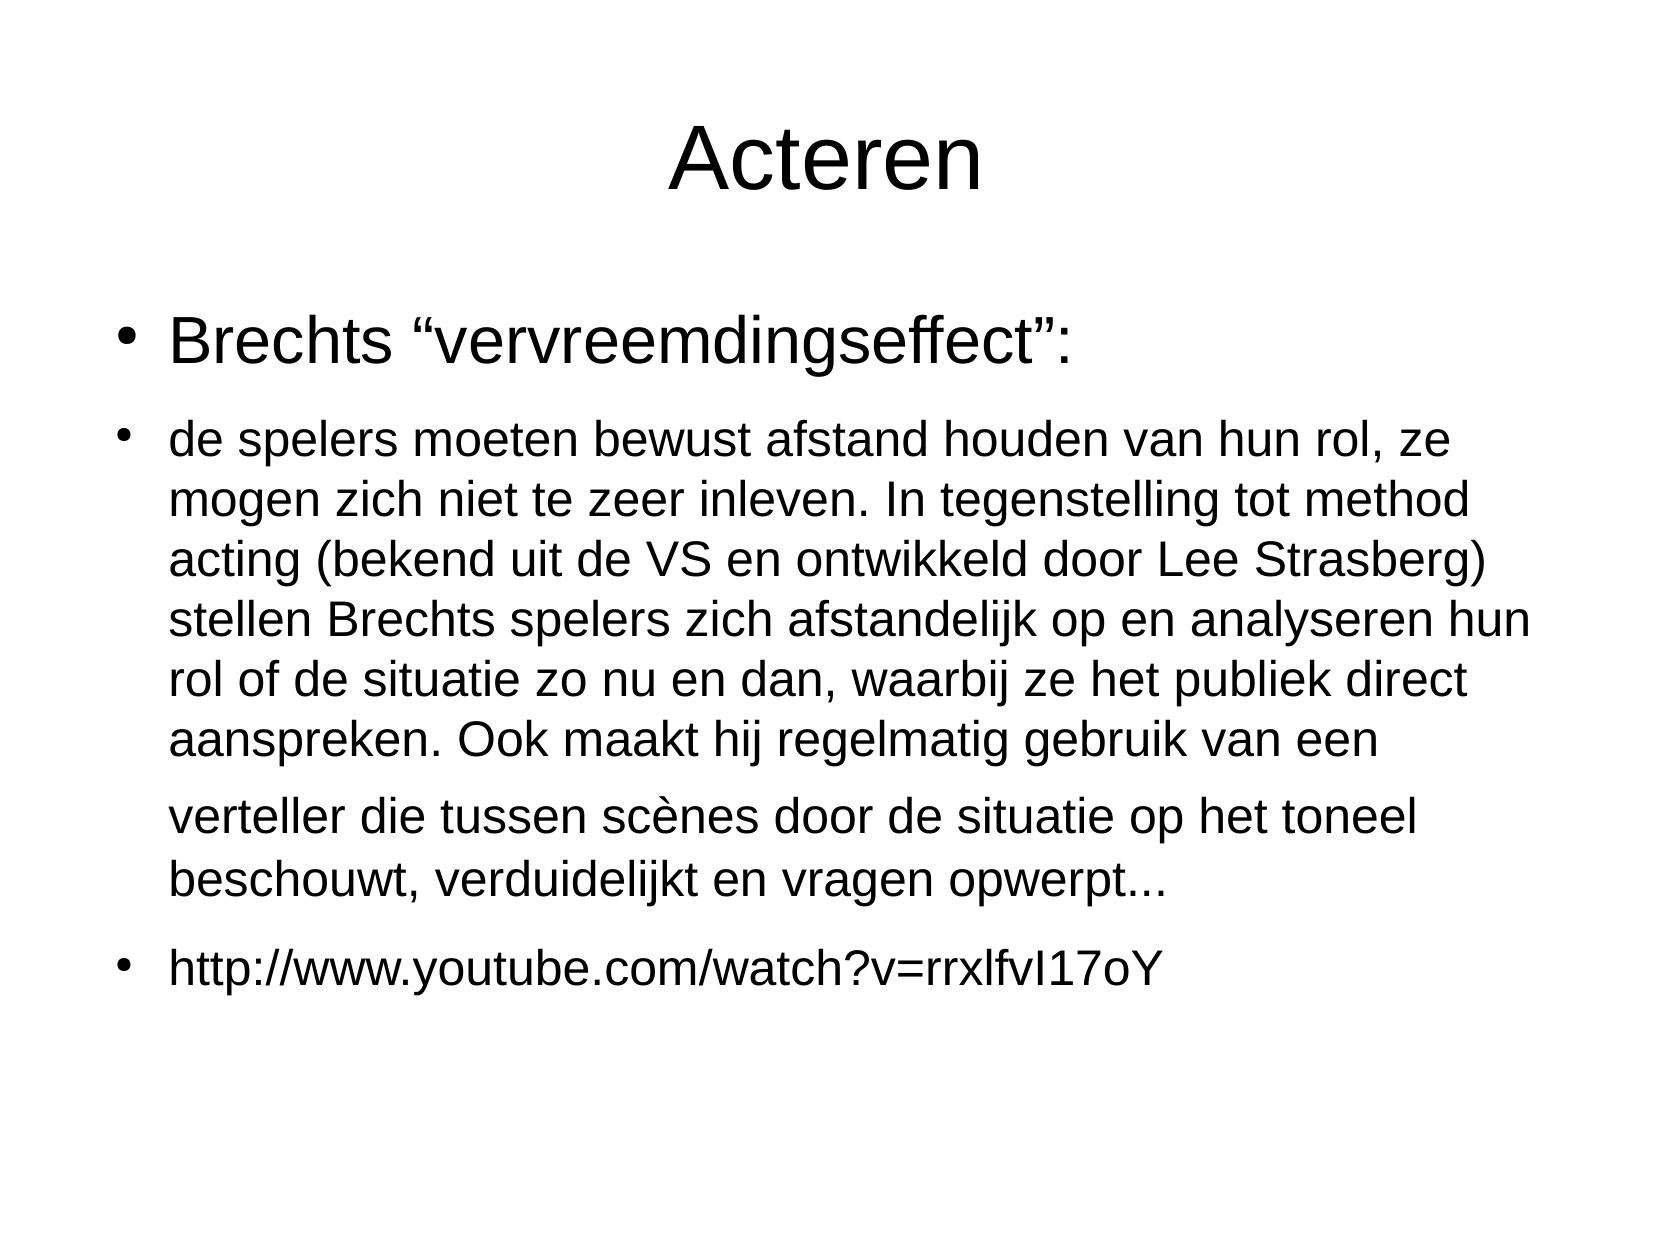

# Acteren
Brechts “vervreemdingseffect”:
de spelers moeten bewust afstand houden van hun rol, ze mogen zich niet te zeer inleven. In tegenstelling tot method acting (bekend uit de VS en ontwikkeld door Lee Strasberg) stellen Brechts spelers zich afstandelijk op en analyseren hun rol of de situatie zo nu en dan, waarbij ze het publiek direct aanspreken. Ook maakt hij regelmatig gebruik van een verteller die tussen scènes door de situatie op het toneel beschouwt, verduidelijkt en vragen opwerpt...
http://www.youtube.com/watch?v=rrxlfvI17oY